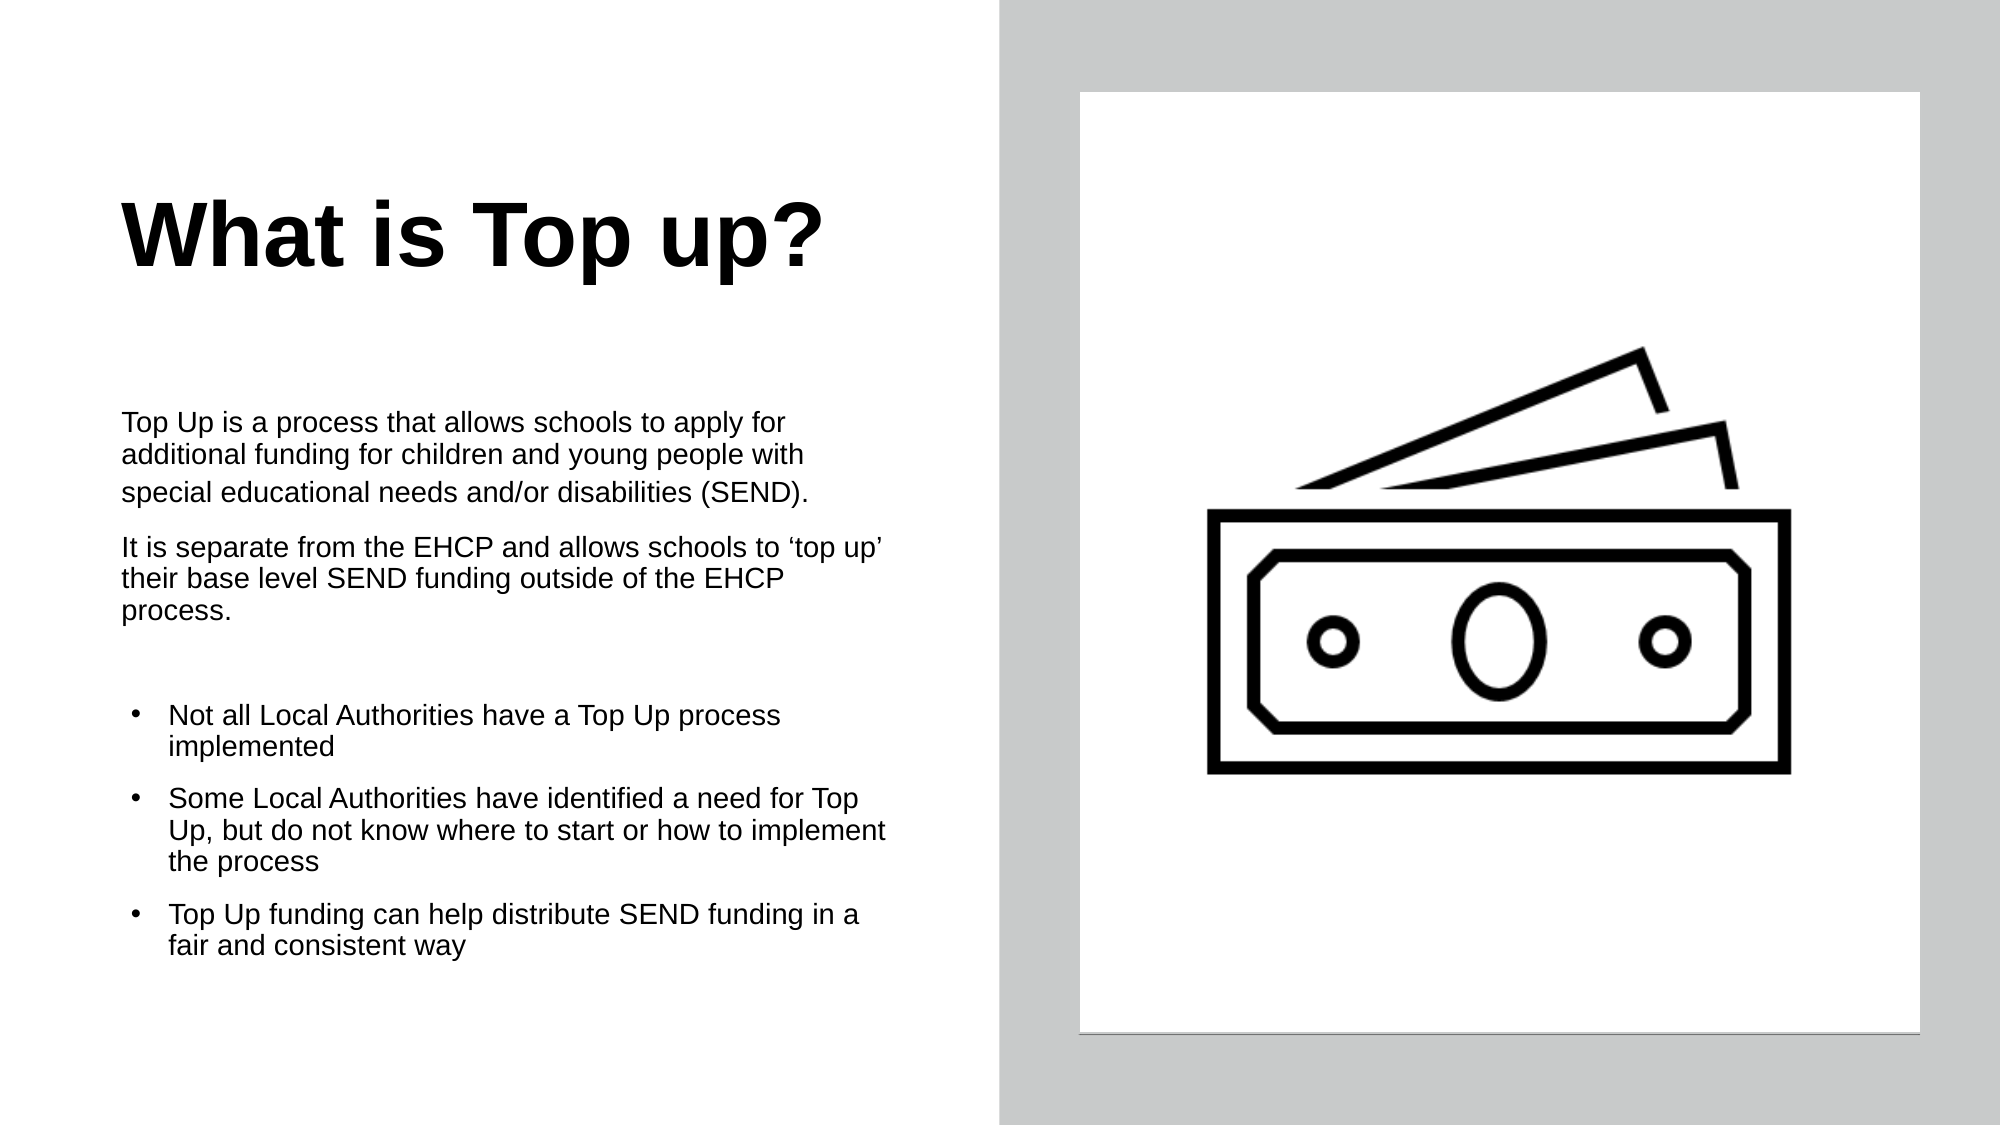

# What is Top up?
Top Up is a process that allows schools to apply for additional funding for children and young people with special educational needs and/or disabilities (SEND).
It is separate from the EHCP and allows schools to ‘top up’ their base level SEND funding outside of the EHCP process.
Not all Local Authorities have a Top Up process implemented
Some Local Authorities have identified a need for Top Up, but do not know where to start or how to implement the process
Top Up funding can help distribute SEND funding in a fair and consistent way